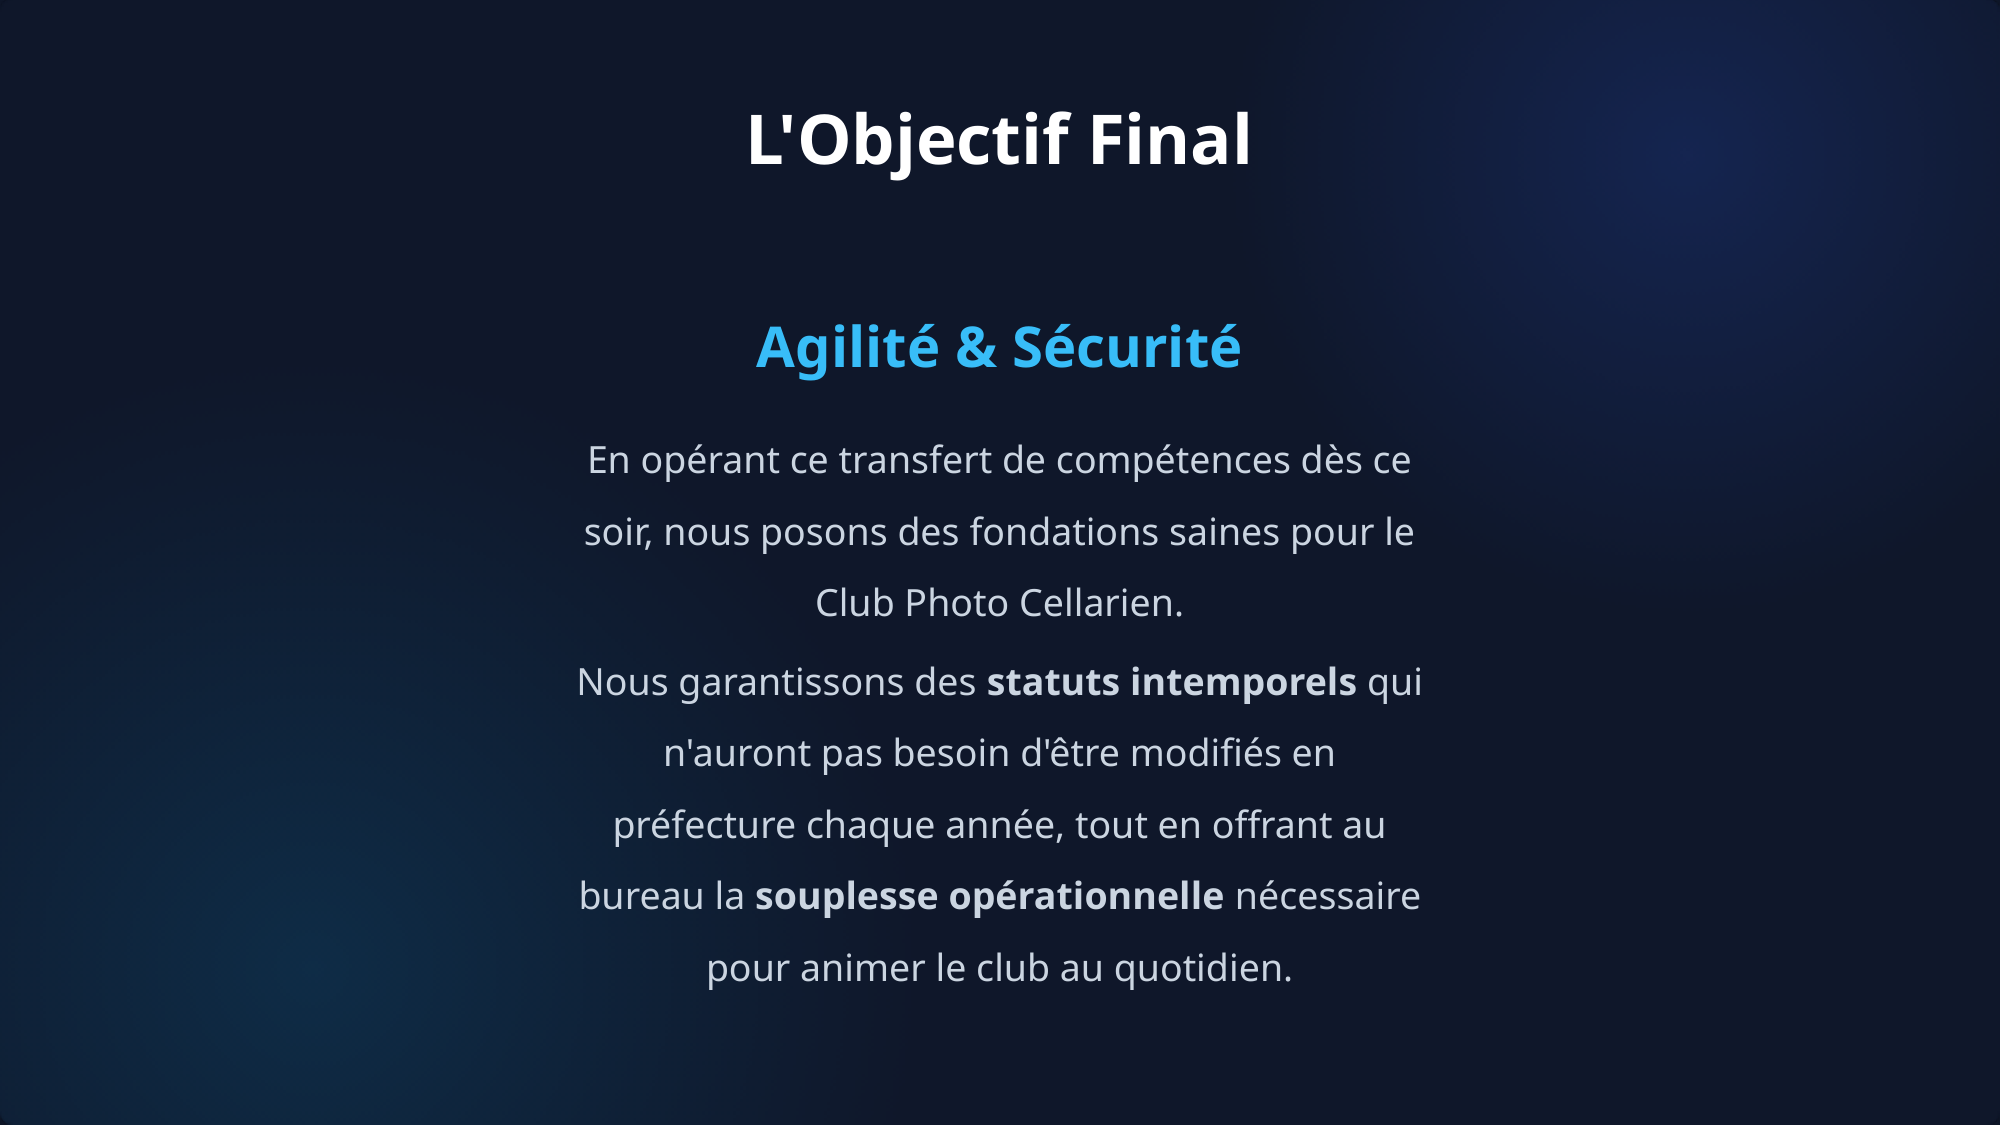

L'Objectif Final
Agilité & Sécurité
En opérant ce transfert de compétences dès ce soir, nous posons des fondations saines pour le Club Photo Cellarien.
Nous garantissons des statuts intemporels qui n'auront pas besoin d'être modifiés en préfecture chaque année, tout en offrant au bureau la souplesse opérationnelle nécessaire pour animer le club au quotidien.